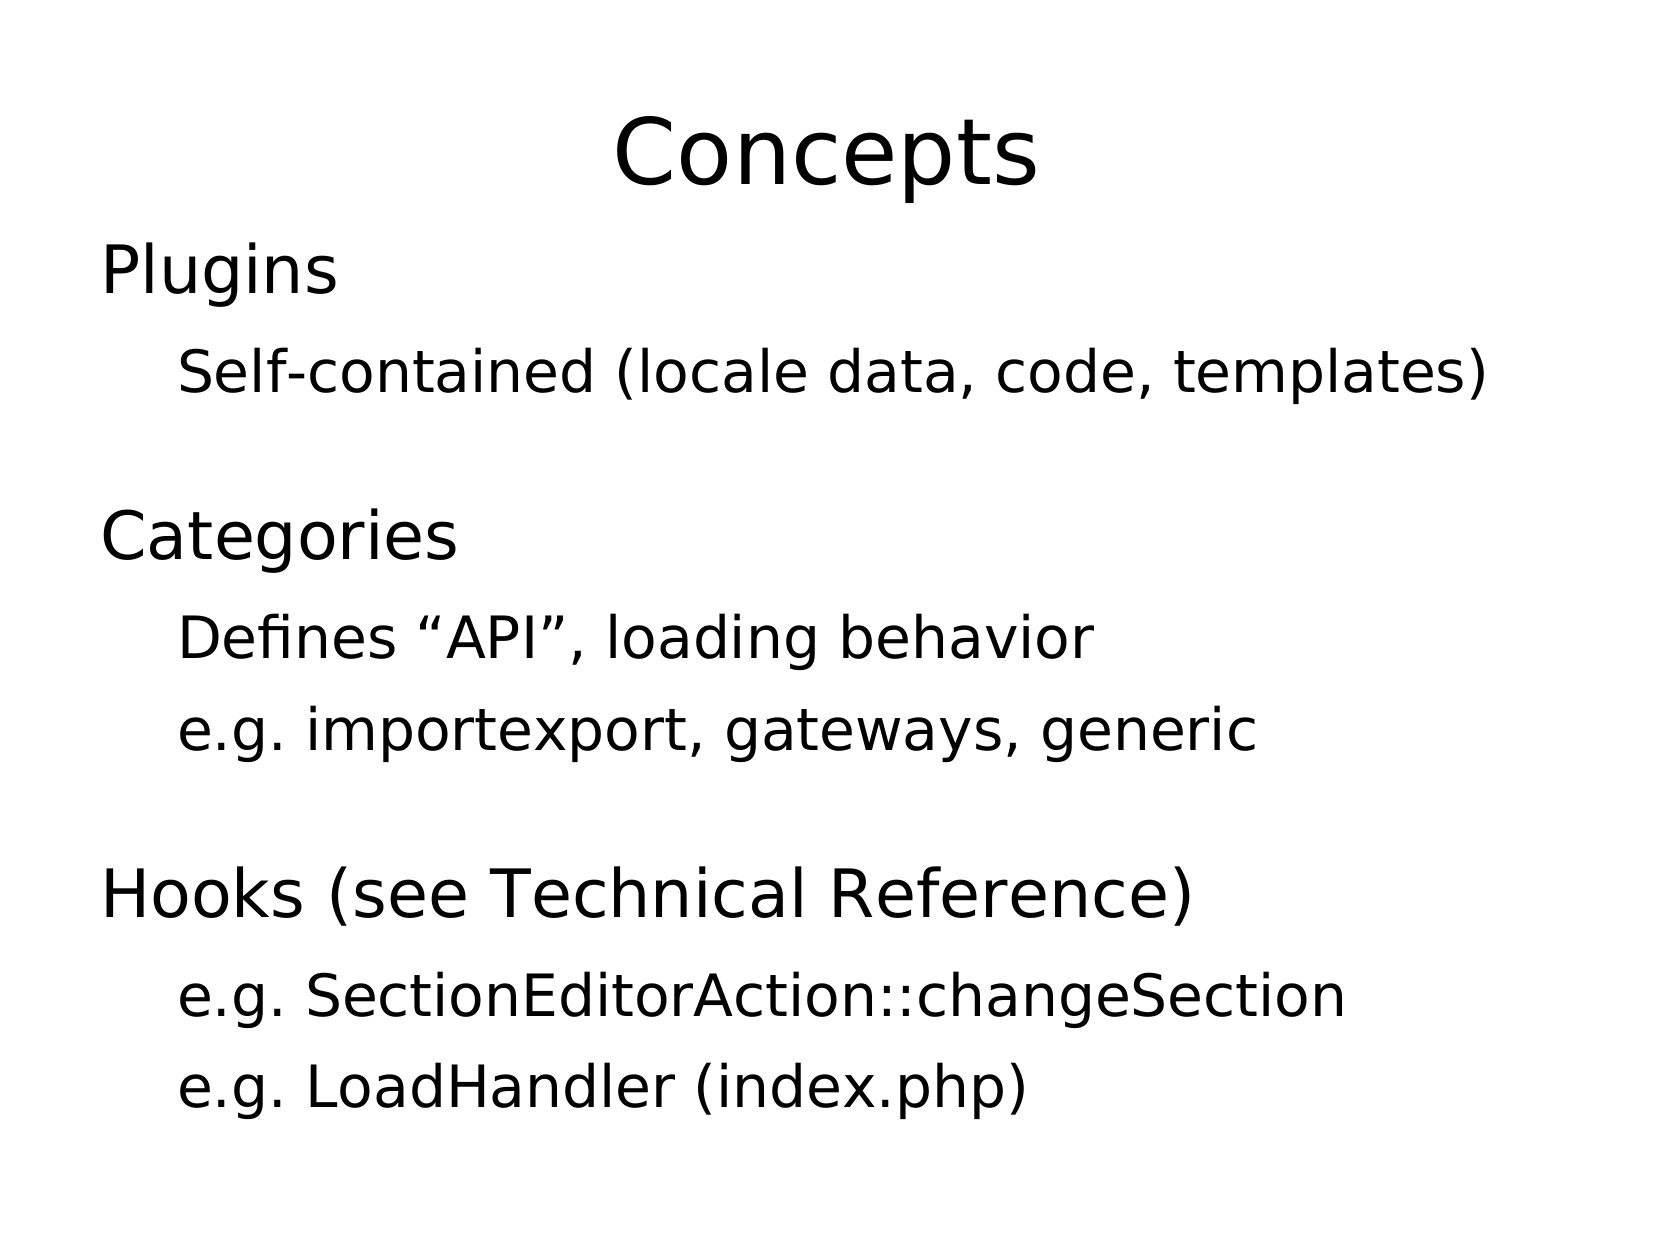

# Concepts
Plugins
Self-contained (locale data, code, templates)
Categories
Defines “API”, loading behavior
e.g. importexport, gateways, generic
Hooks (see Technical Reference)
e.g. SectionEditorAction::changeSection
e.g. LoadHandler (index.php)